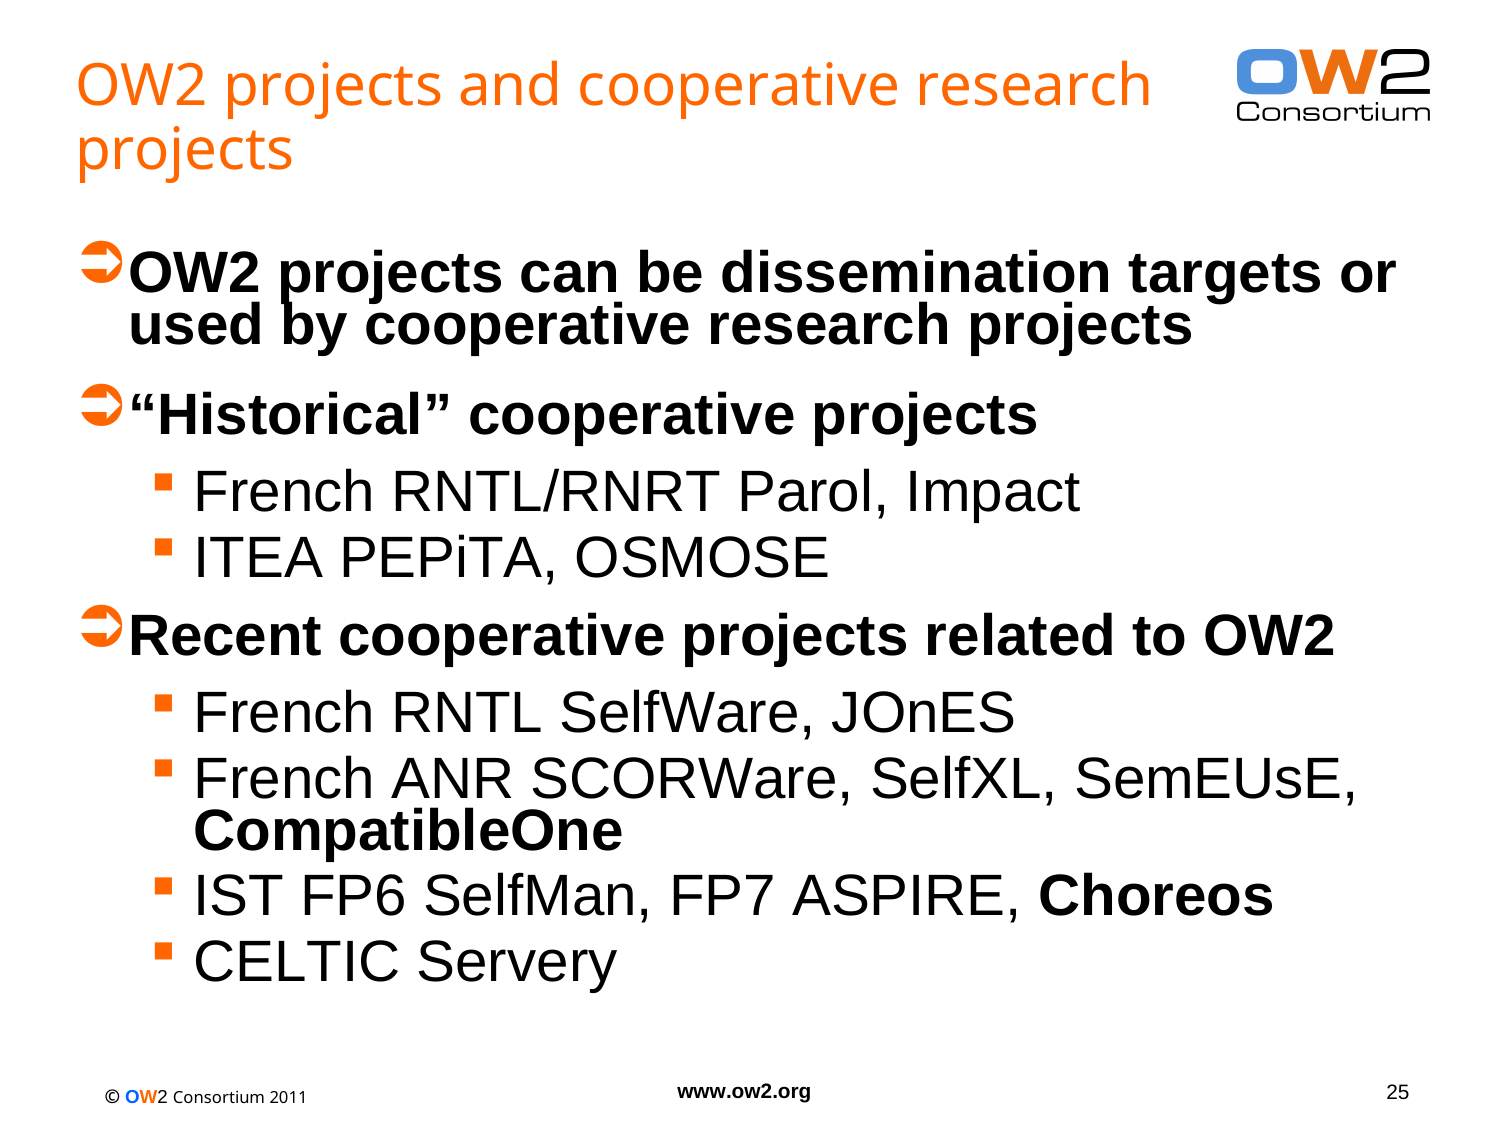

# OW2 projects and cooperative research projects
OW2 projects can be dissemination targets or used by cooperative research projects
“Historical” cooperative projects
French RNTL/RNRT Parol, Impact
ITEA PEPiTA, OSMOSE
Recent cooperative projects related to OW2
French RNTL SelfWare, JOnES
French ANR SCORWare, SelfXL, SemEUsE, CompatibleOne
IST FP6 SelfMan, FP7 ASPIRE, Choreos
CELTIC Servery
25